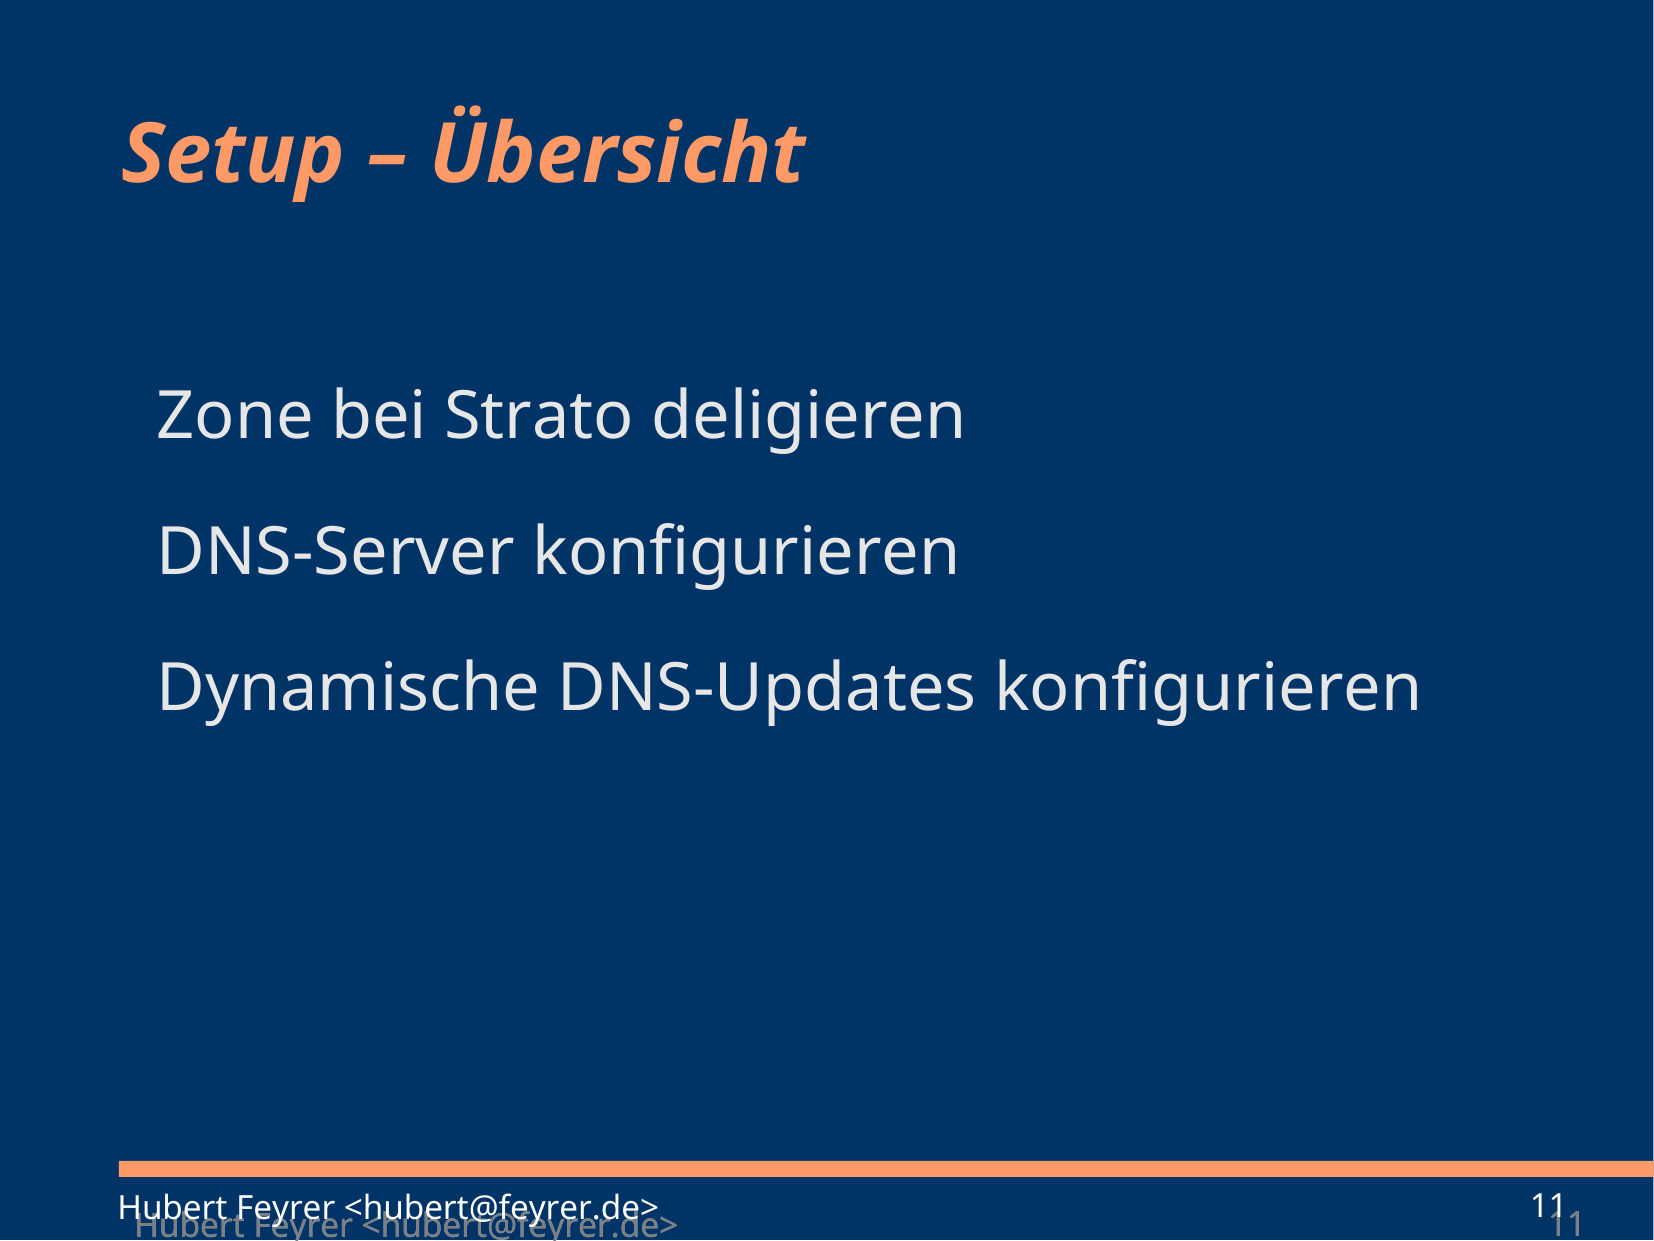

# Setup – Übersicht
 Zone bei Strato deligieren
 DNS-Server konfigurieren
 Dynamische DNS-Updates konfigurieren